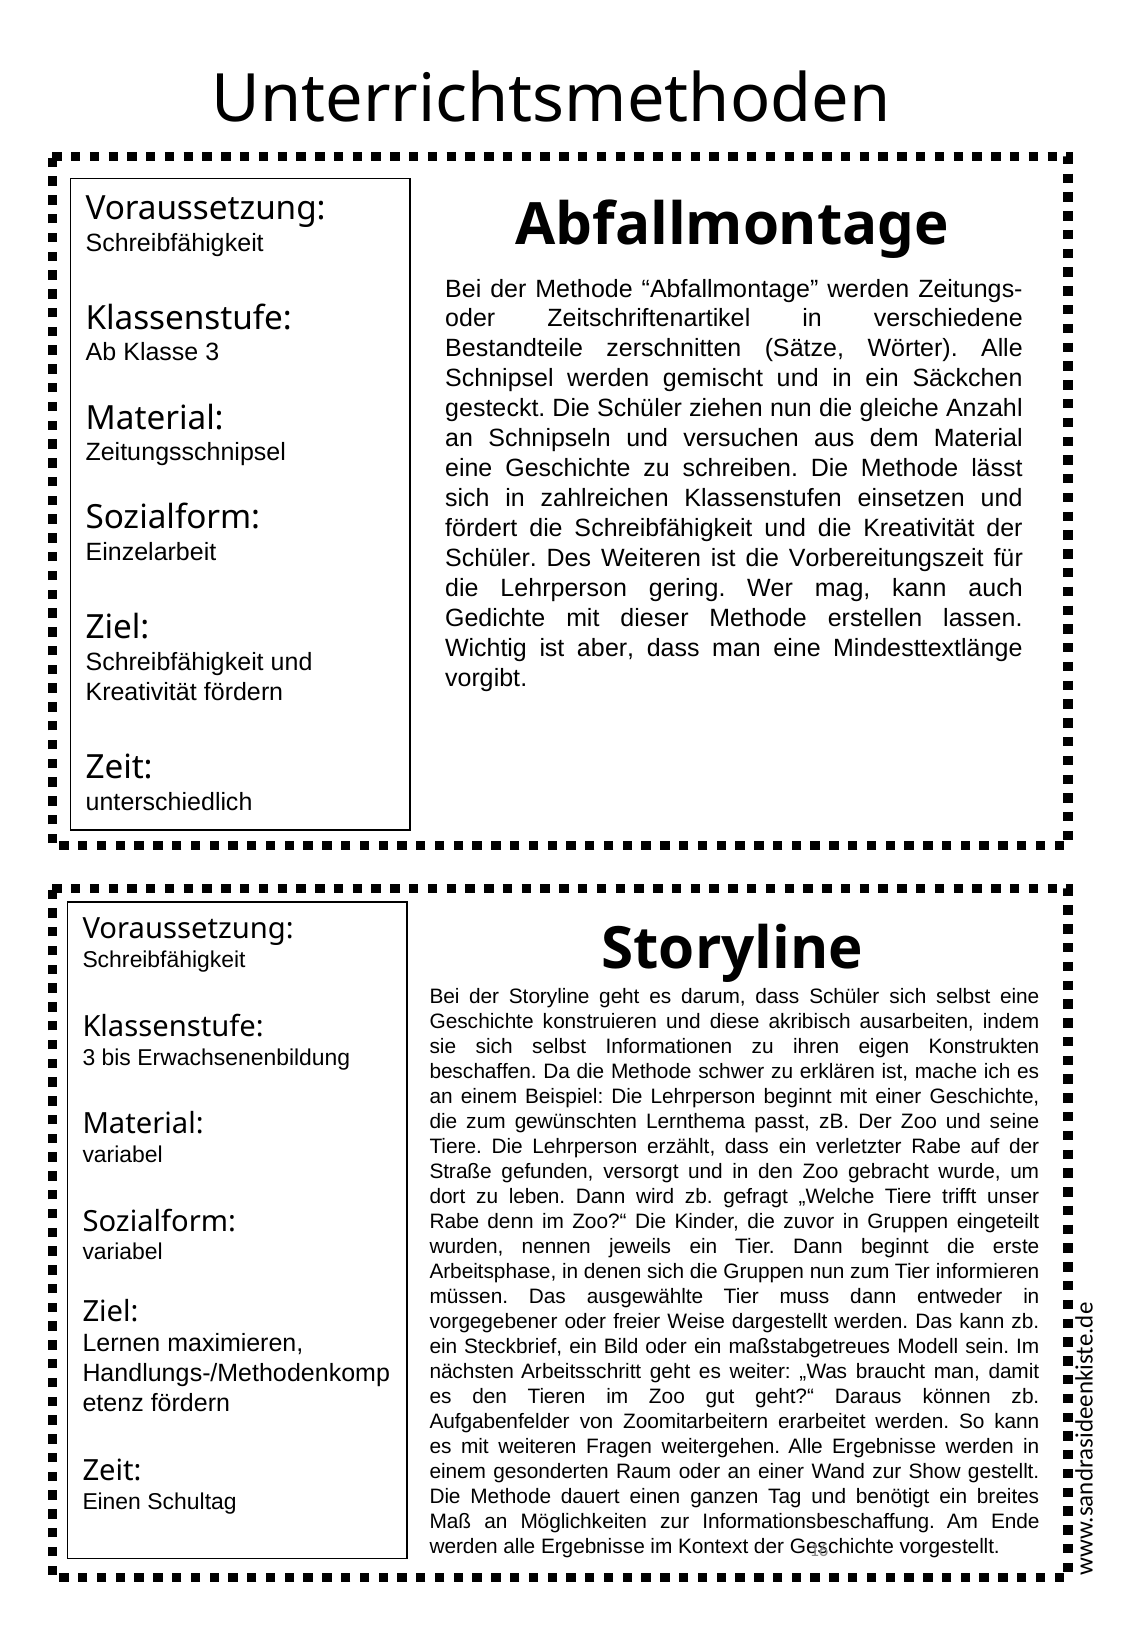

Unterrichtsmethoden
Voraussetzung:
Schreibfähigkeit
Klassenstufe:
Ab Klasse 3
Material:
Zeitungsschnipsel
Sozialform:
Einzelarbeit
Ziel:
Schreibfähigkeit und Kreativität fördern
Zeit:
unterschiedlich
Abfallmontage
Bei der Methode “Abfallmontage” werden Zeitungs- oder Zeitschriftenartikel in verschiedene Bestandteile zerschnitten (Sätze, Wörter). Alle Schnipsel werden gemischt und in ein Säckchen gesteckt. Die Schüler ziehen nun die gleiche Anzahl an Schnipseln und versuchen aus dem Material eine Geschichte zu schreiben. Die Methode lässt sich in zahlreichen Klassenstufen einsetzen und fördert die Schreibfähigkeit und die Kreativität der Schüler. Des Weiteren ist die Vorbereitungszeit für die Lehrperson gering. Wer mag, kann auch Gedichte mit dieser Methode erstellen lassen. Wichtig ist aber, dass man eine Mindesttextlänge vorgibt.
Voraussetzung:
Schreibfähigkeit
Klassenstufe:
3 bis Erwachsenenbildung
Material:
variabel
Sozialform:
variabel
Ziel:
Lernen maximieren, Handlungs-/Methodenkompetenz fördern
Zeit:
Einen Schultag
Storyline
Bei der Storyline geht es darum, dass Schüler sich selbst eine Geschichte konstruieren und diese akribisch ausarbeiten, indem sie sich selbst Informationen zu ihren eigen Konstrukten beschaffen. Da die Methode schwer zu erklären ist, mache ich es an einem Beispiel: Die Lehrperson beginnt mit einer Geschichte, die zum gewünschten Lernthema passt, zB. Der Zoo und seine Tiere. Die Lehrperson erzählt, dass ein verletzter Rabe auf der Straße gefunden, versorgt und in den Zoo gebracht wurde, um dort zu leben. Dann wird zb. gefragt „Welche Tiere trifft unser Rabe denn im Zoo?“ Die Kinder, die zuvor in Gruppen eingeteilt wurden, nennen jeweils ein Tier. Dann beginnt die erste Arbeitsphase, in denen sich die Gruppen nun zum Tier informieren müssen. Das ausgewählte Tier muss dann entweder in vorgegebener oder freier Weise dargestellt werden. Das kann zb. ein Steckbrief, ein Bild oder ein maßstabgetreues Modell sein. Im nächsten Arbeitsschritt geht es weiter: „Was braucht man, damit es den Tieren im Zoo gut geht?“ Daraus können zb. Aufgabenfelder von Zoomitarbeitern erarbeitet werden. So kann es mit weiteren Fragen weitergehen. Alle Ergebnisse werden in einem gesonderten Raum oder an einer Wand zur Show gestellt. Die Methode dauert einen ganzen Tag und benötigt ein breites Maß an Möglichkeiten zur Informationsbeschaffung. Am Ende werden alle Ergebnisse im Kontext der Geschichte vorgestellt.
www.sandrasideenkiste.de